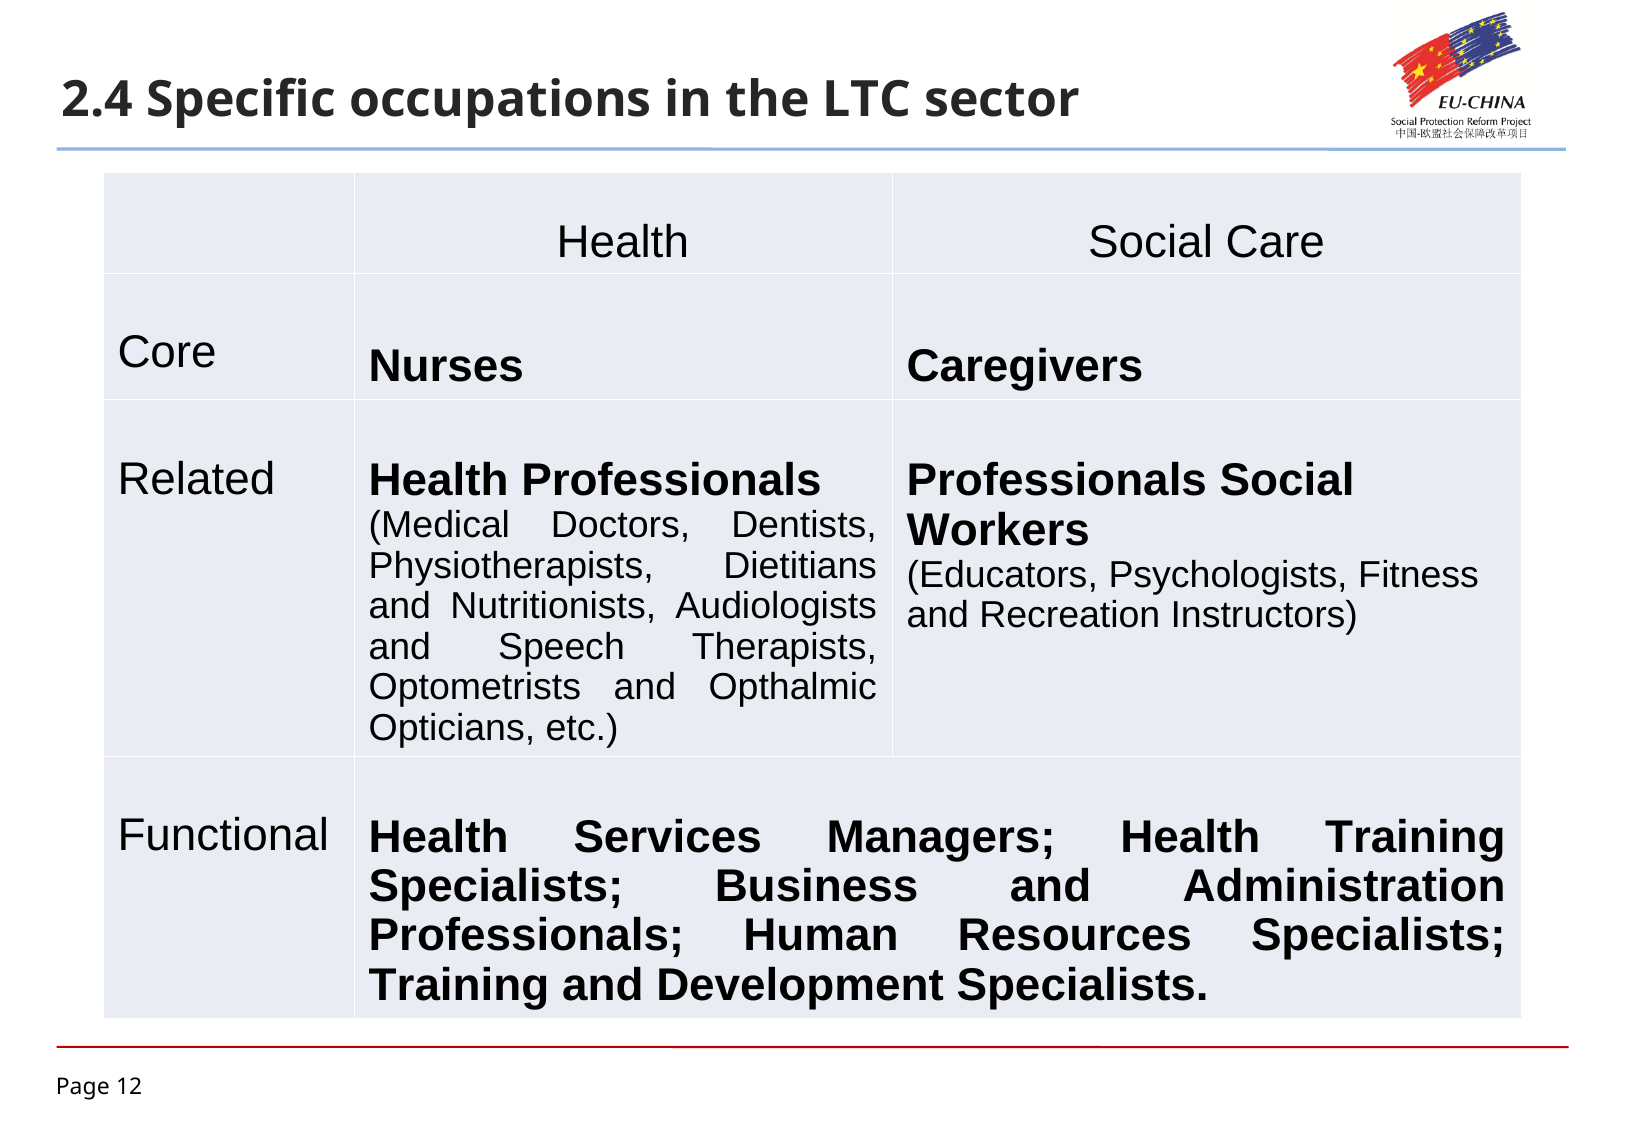

2.4 Specific occupations in the LTC sector
| | Health | Social Care |
| --- | --- | --- |
| Core | Nurses | Caregivers |
| Related | Health Professionals (Medical Doctors, Dentists, Physiotherapists, Dietitians and Nutritionists, Audiologists and Speech Therapists, Optometrists and Opthalmic Opticians, etc.) | Professionals Social Workers (Educators, Psychologists, Fitness and Recreation Instructors) |
| Functional | Health Services Managers; Health Training Specialists; Business and Administration Professionals; Human Resources Specialists; Training and Development Specialists. | |